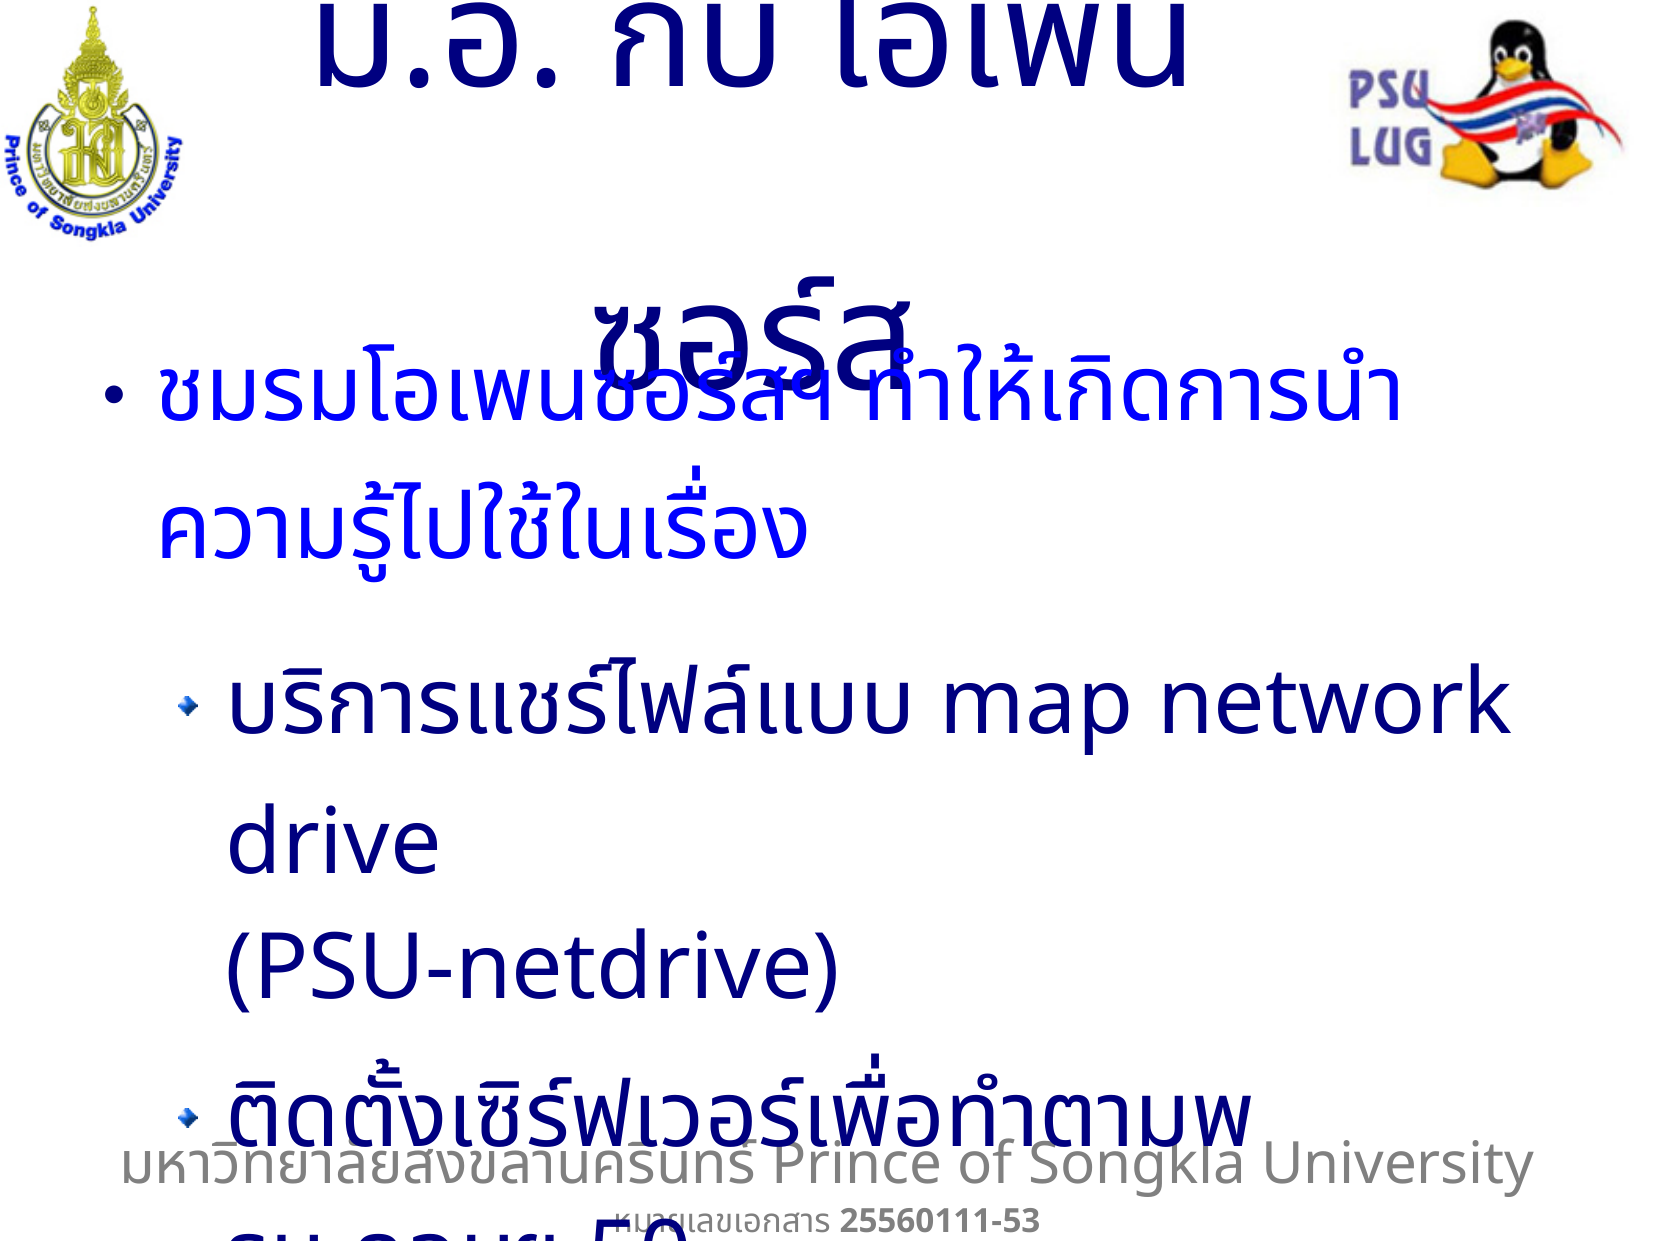

# ม.อ. กับ โอเพนซอร์ส
ชมรมโอเพนซอร์สฯ ทำให้เกิดการนำความรู้ไปใช้ในเรื่อง
บริการแชร์ไฟล์แบบ map network drive
(PSU-netdrive)
ติดตั้งเซิร์ฟเวอร์เพื่อทำตามพรบ.คอมฯ 50
(PSU-radius, PSU-ticker)
ติดตั้งโปรแกรมดูแลเซิร์ฟเวอร์ (PSU-mrtg)